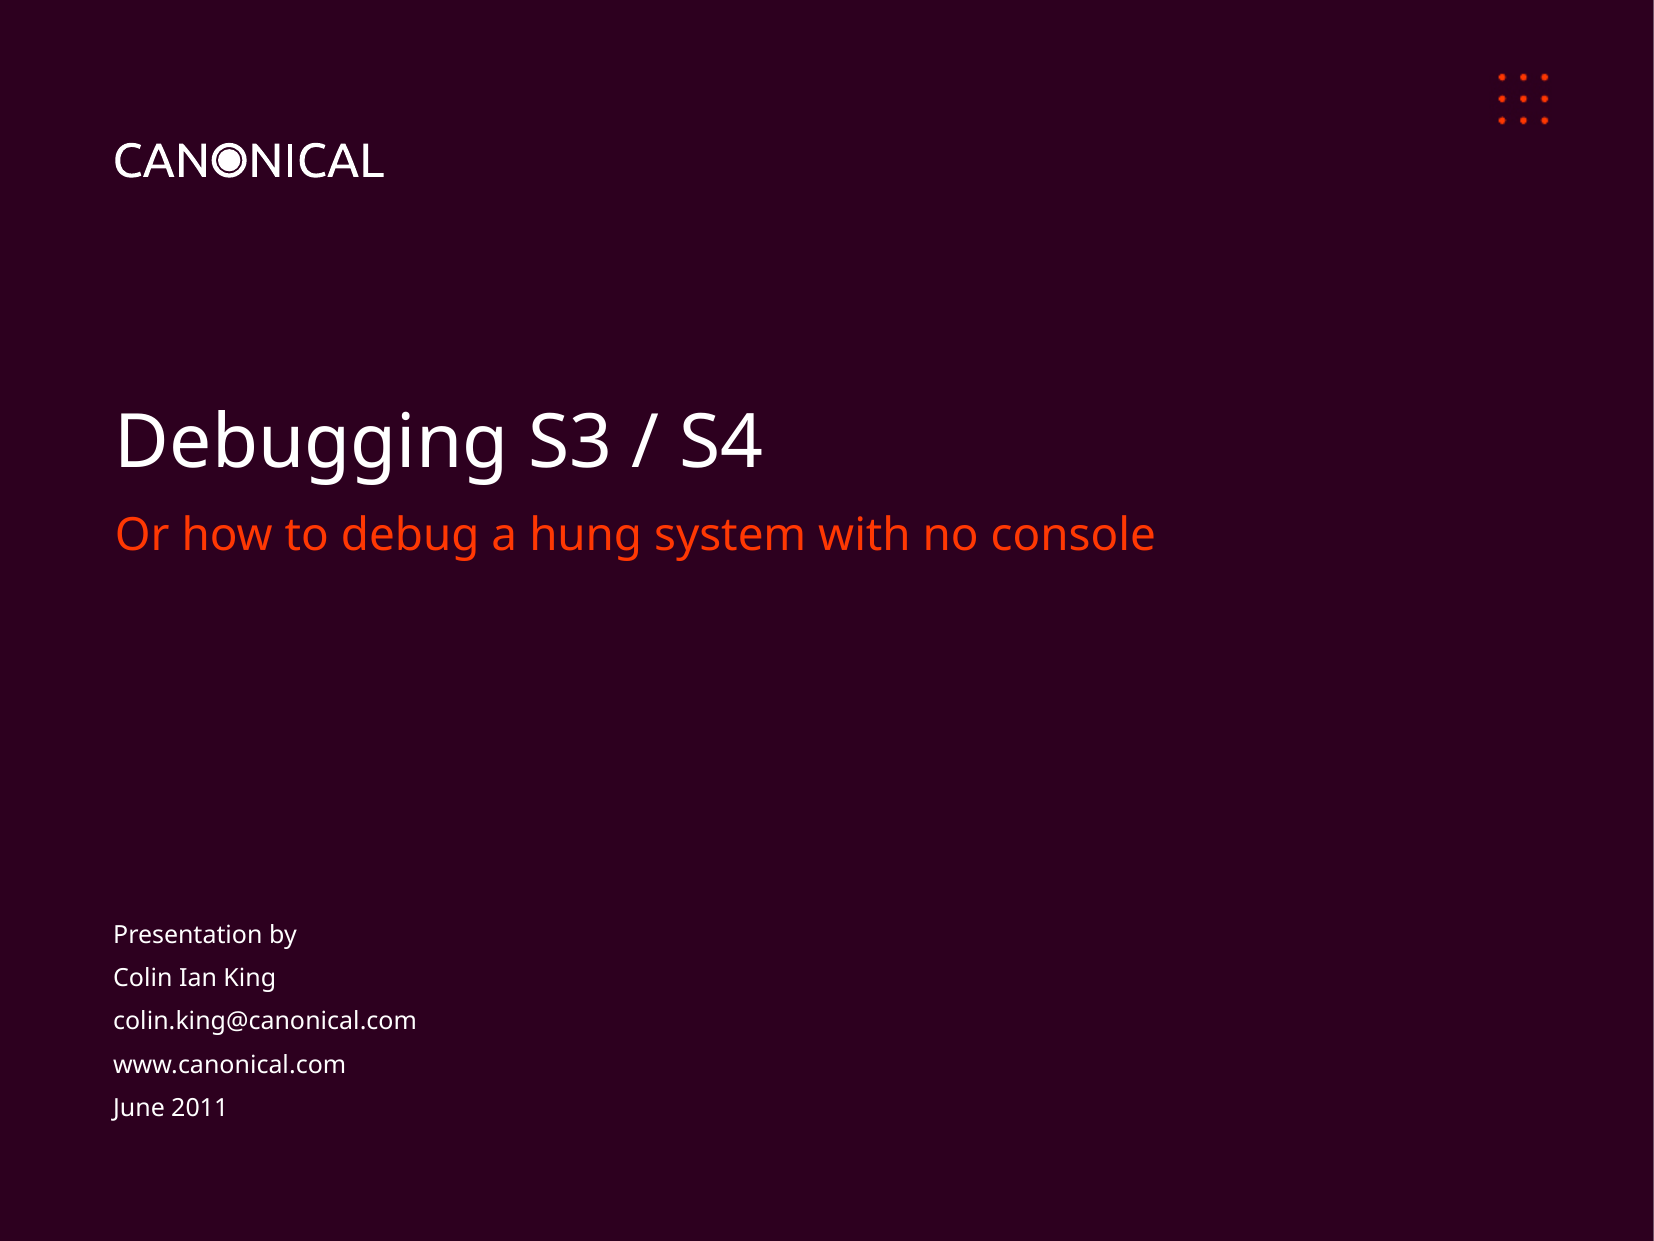

# Debugging S3 / S4 Or how to debug a hung system with no console
Presentation by
Colin Ian King
colin.king@canonical.com
www.canonical.com
June 2011